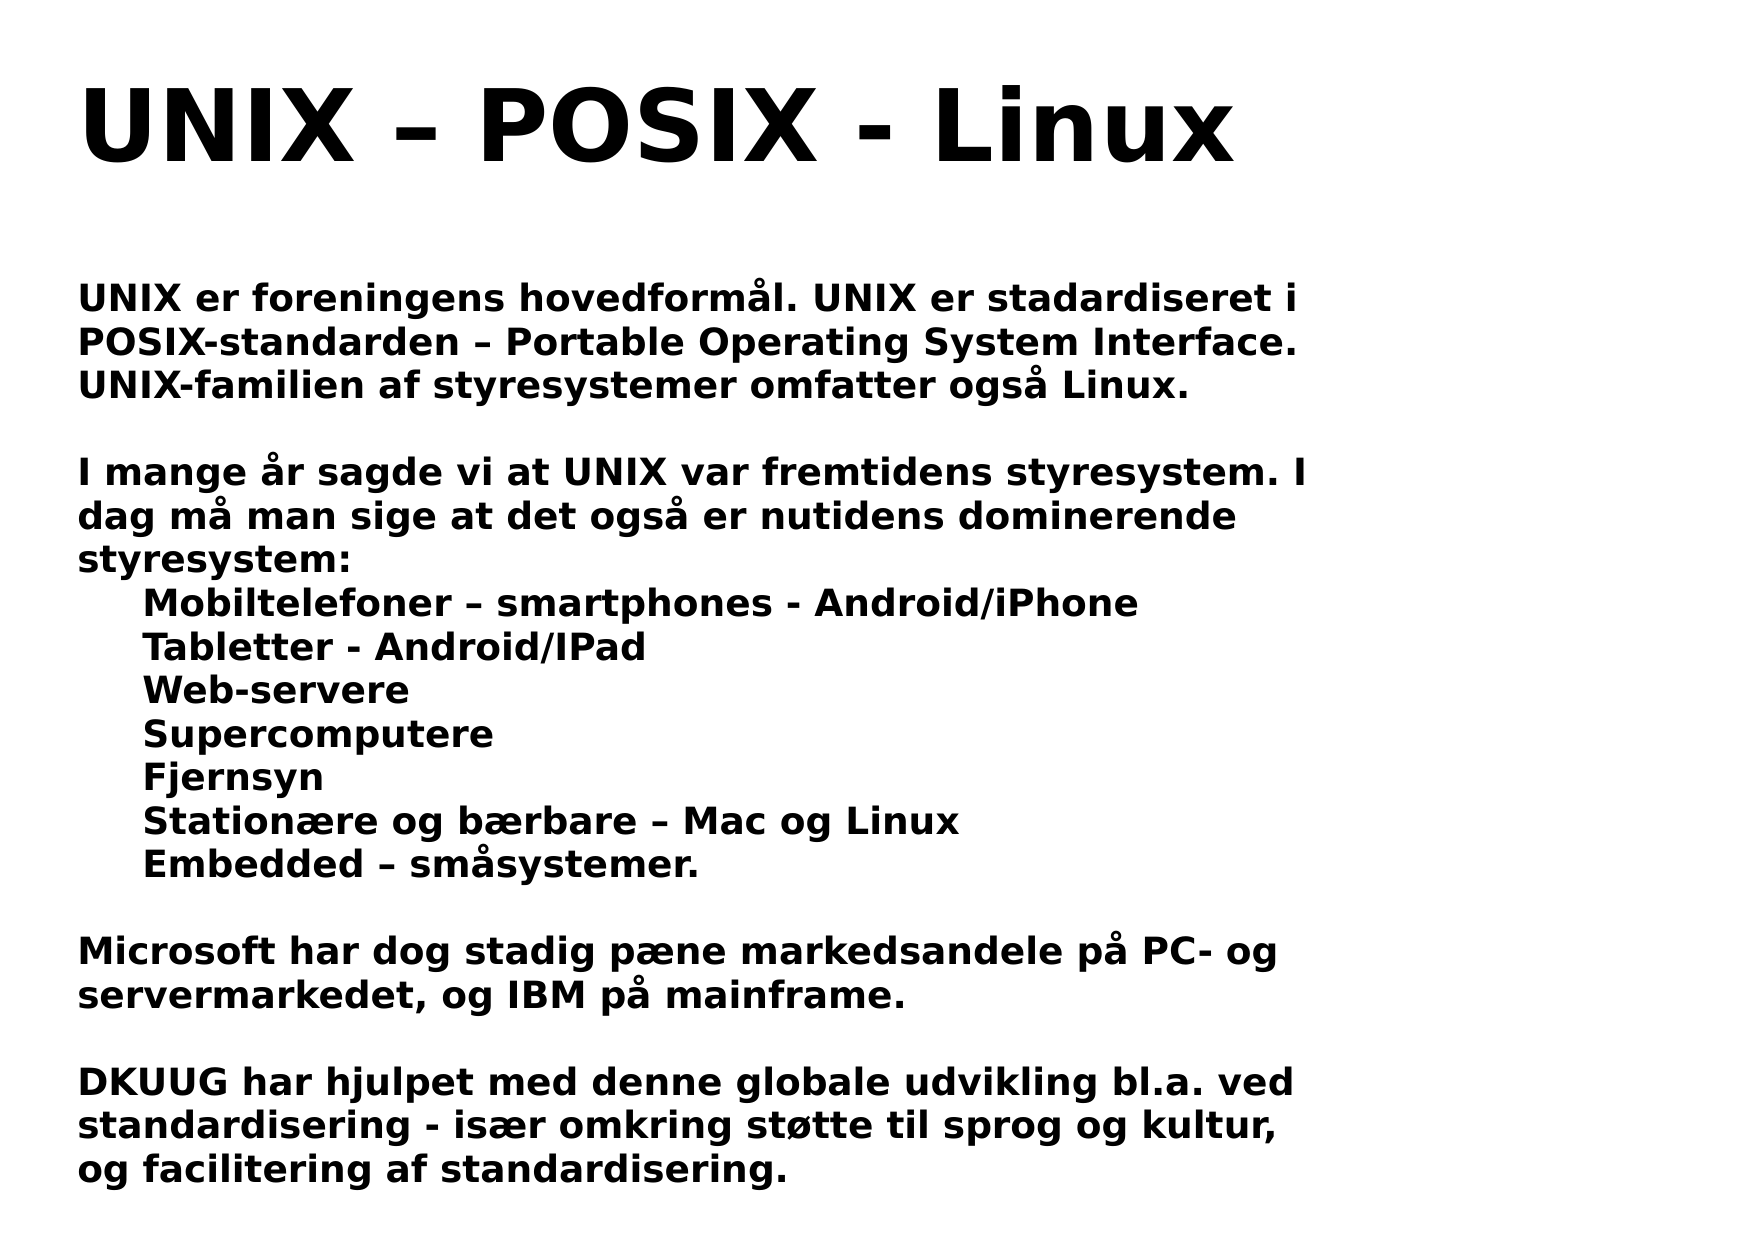

UNIX – POSIX - Linux
UNIX er foreningens hovedformål. UNIX er stadardiseret i POSIX-standarden – Portable Operating System Interface. UNIX-familien af styresystemer omfatter også Linux.
I mange år sagde vi at UNIX var fremtidens styresystem. I dag må man sige at det også er nutidens dominerende styresystem:
 Mobiltelefoner – smartphones - Android/iPhone
 Tabletter - Android/IPad
 Web-servere
 Supercomputere
 Fjernsyn
 Stationære og bærbare – Mac og Linux
 Embedded – småsystemer.
Microsoft har dog stadig pæne markedsandele på PC- og servermarkedet, og IBM på mainframe.
DKUUG har hjulpet med denne globale udvikling bl.a. ved standardisering - især omkring støtte til sprog og kultur, og facilitering af standardisering.